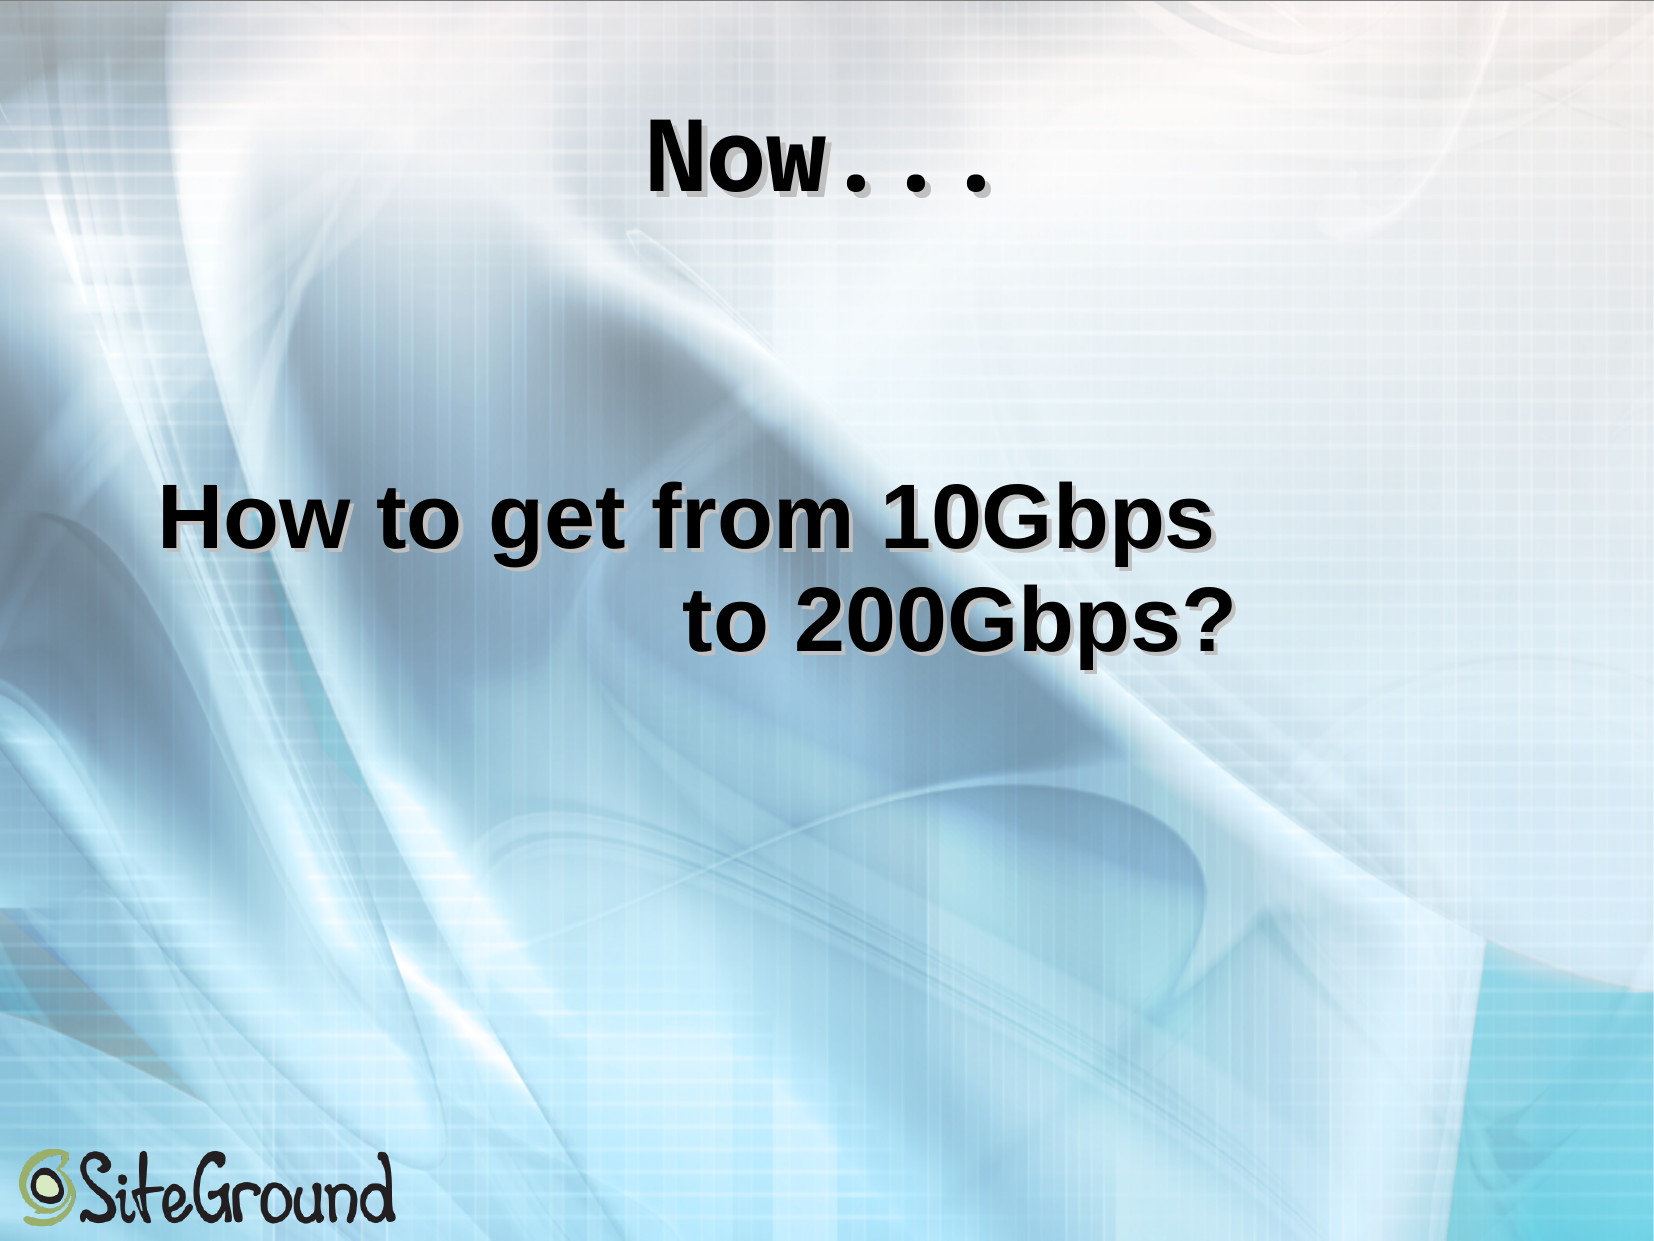

# Now...
	How to get from 10Gbps
								to 200Gbps?